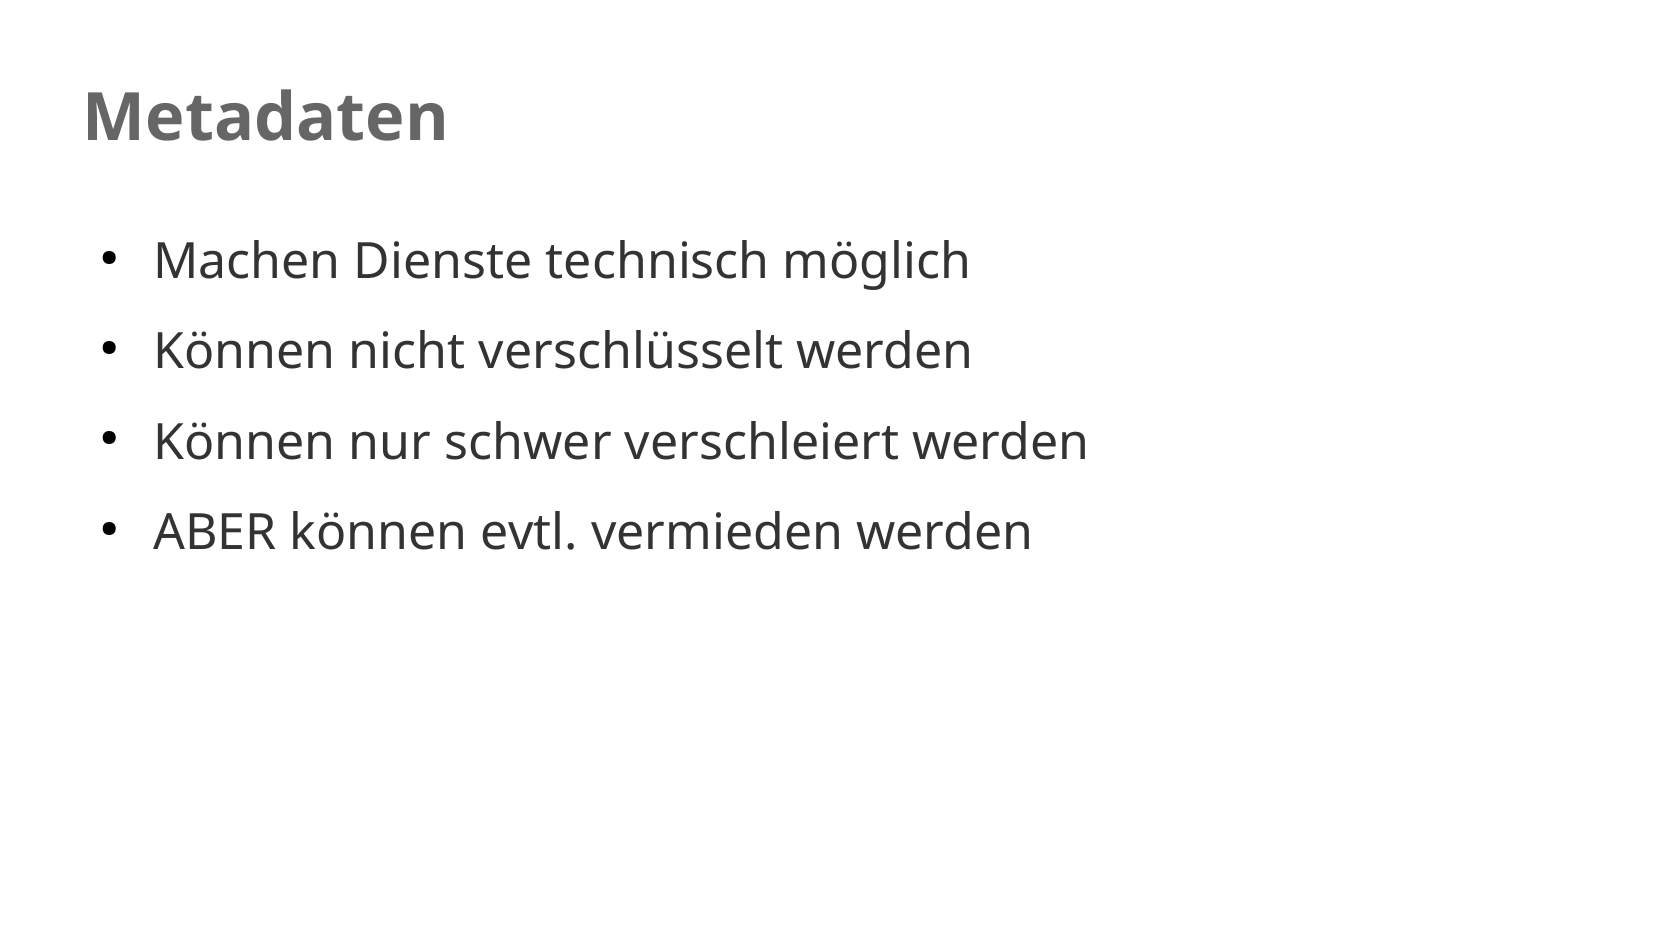

# Metadaten
Machen Dienste technisch möglich
Können nicht verschlüsselt werden
Können nur schwer verschleiert werden
ABER können evtl. vermieden werden